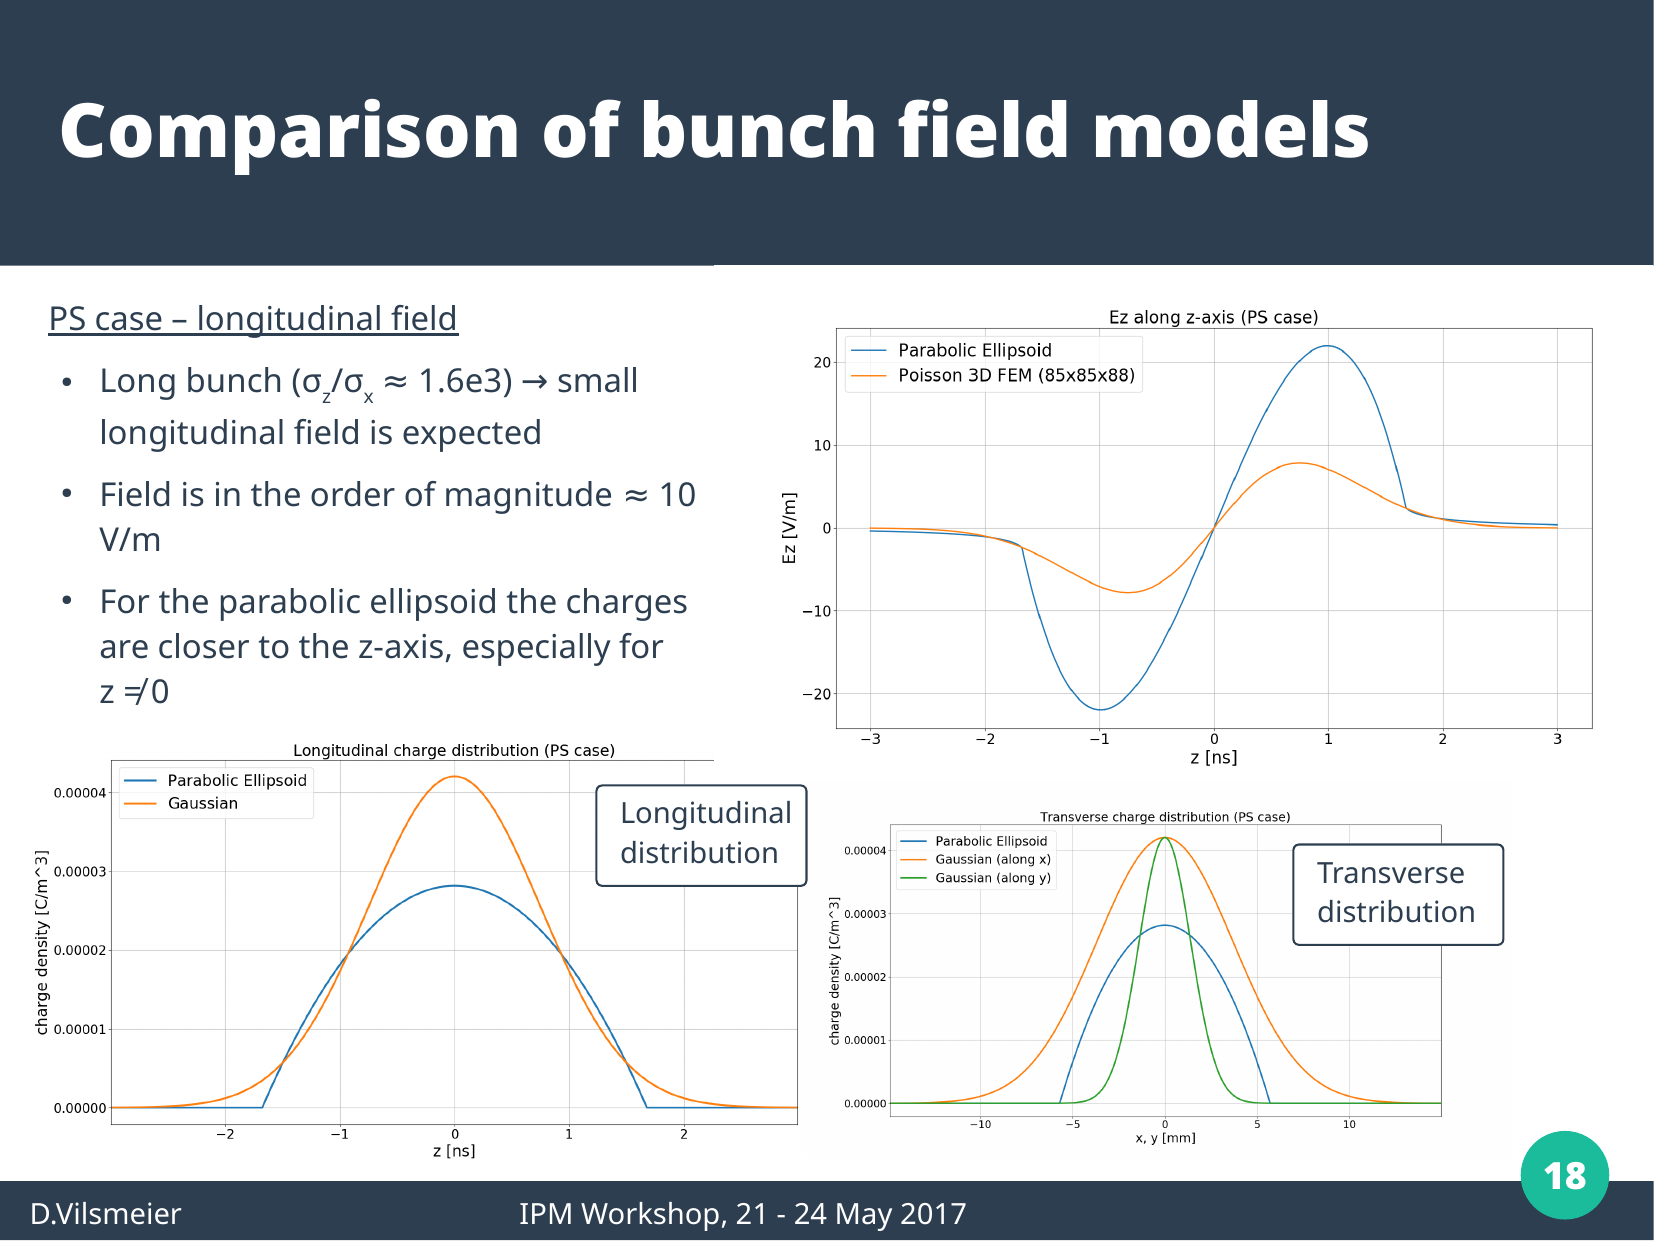

# Comparison of bunch field models
PS case – longitudinal field
Long bunch (σz/σx ≈ 1.6e3) → small longitudinal field is expected
Field is in the order of magnitude ≈ 10 V/m
For the parabolic ellipsoid the charges are closer to the z-axis, especially for
z ≠ 0
Longitudinal distribution
Transverse distribution
18
D.Vilsmeier IPM Workshop, 21 - 24 May 2017